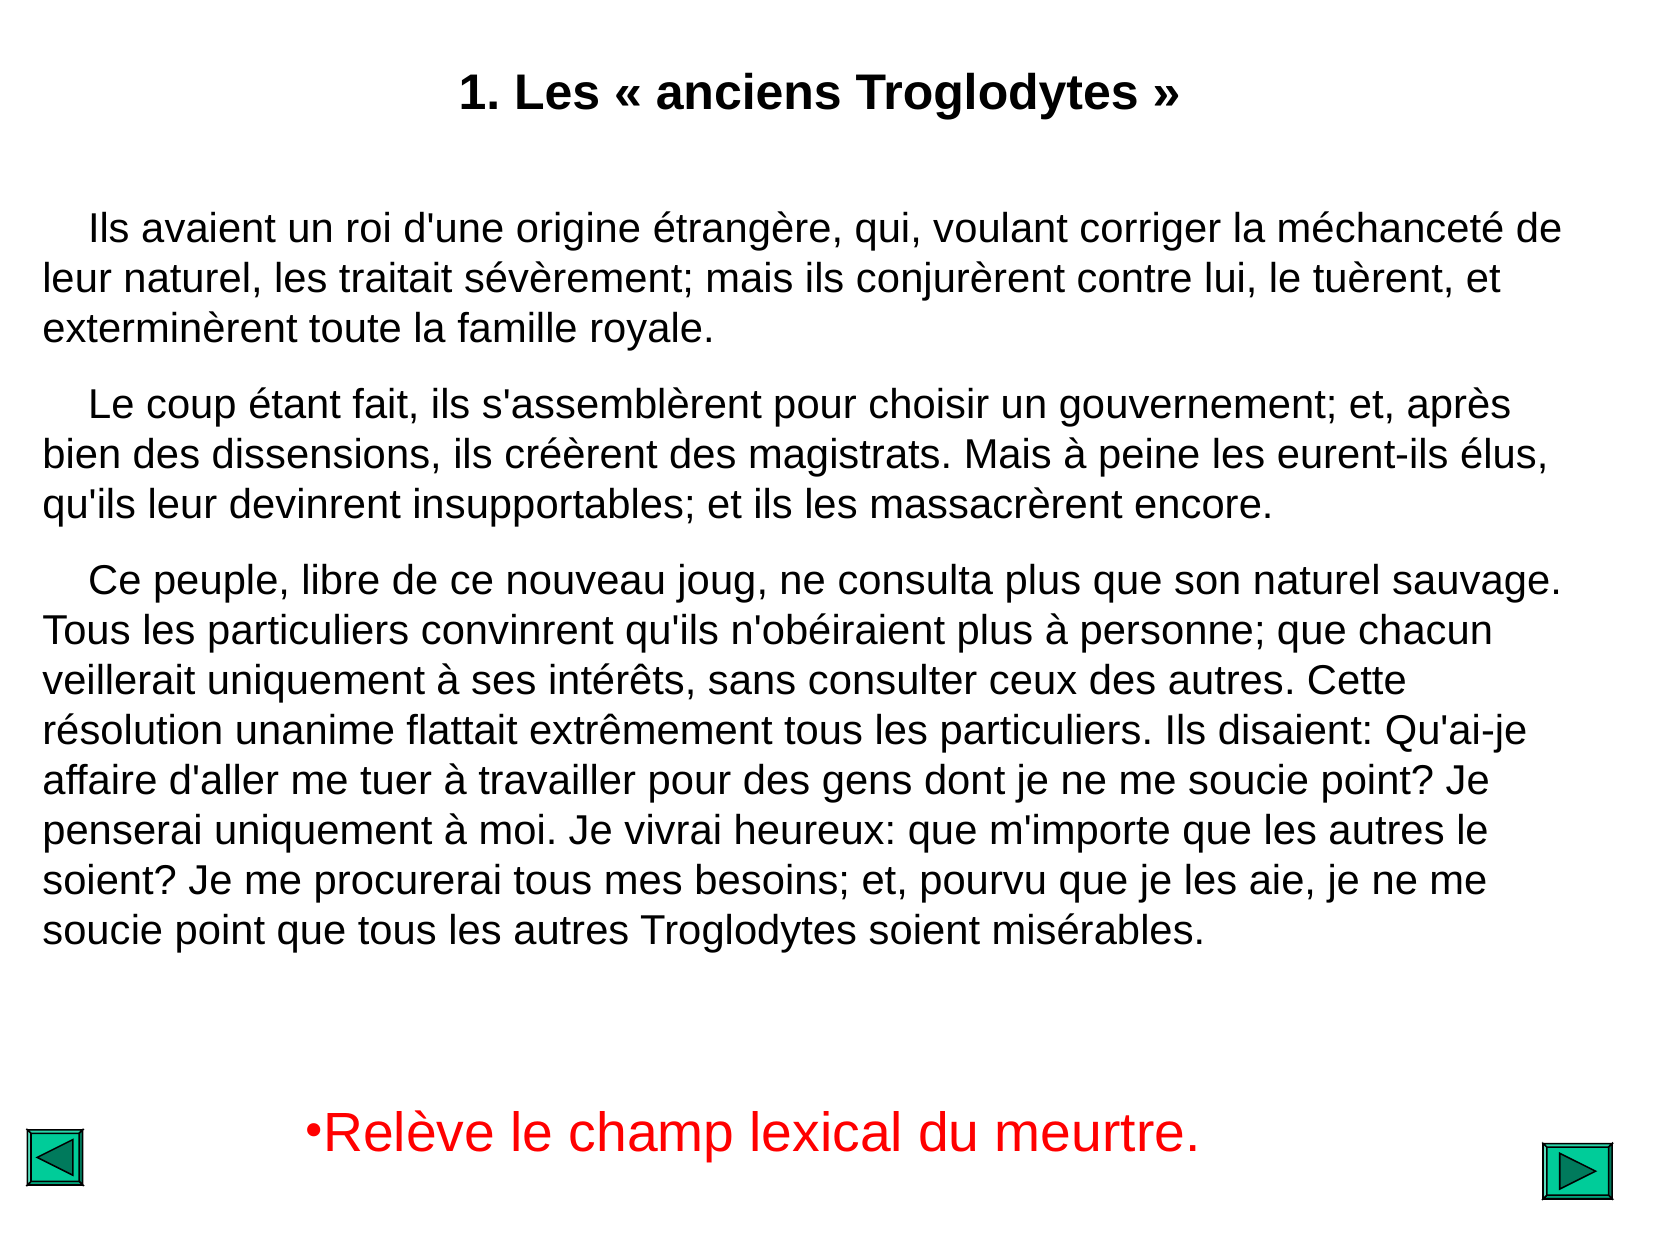

# 1. Les « anciens Troglodytes »
 Ils avaient un roi d'une origine étrangère, qui, voulant corriger la méchanceté de leur naturel, les traitait sévèrement; mais ils conjurèrent contre lui, le tuèrent, et exterminèrent toute la famille royale.
 Le coup étant fait, ils s'assemblèrent pour choisir un gouvernement; et, après bien des dissensions, ils créèrent des magistrats. Mais à peine les eurent-ils élus, qu'ils leur devinrent insupportables; et ils les massacrèrent encore.
 Ce peuple, libre de ce nouveau joug, ne consulta plus que son naturel sauvage. Tous les particuliers convinrent qu'ils n'obéiraient plus à personne; que chacun veillerait uniquement à ses intérêts, sans consulter ceux des autres. Cette résolution unanime flattait extrêmement tous les particuliers. Ils disaient: Qu'ai-je affaire d'aller me tuer à travailler pour des gens dont je ne me soucie point? Je penserai uniquement à moi. Je vivrai heureux: que m'importe que les autres le soient? Je me procurerai tous mes besoins; et, pourvu que je les aie, je ne me soucie point que tous les autres Troglodytes soient misérables.
Relève le champ lexical du meurtre.